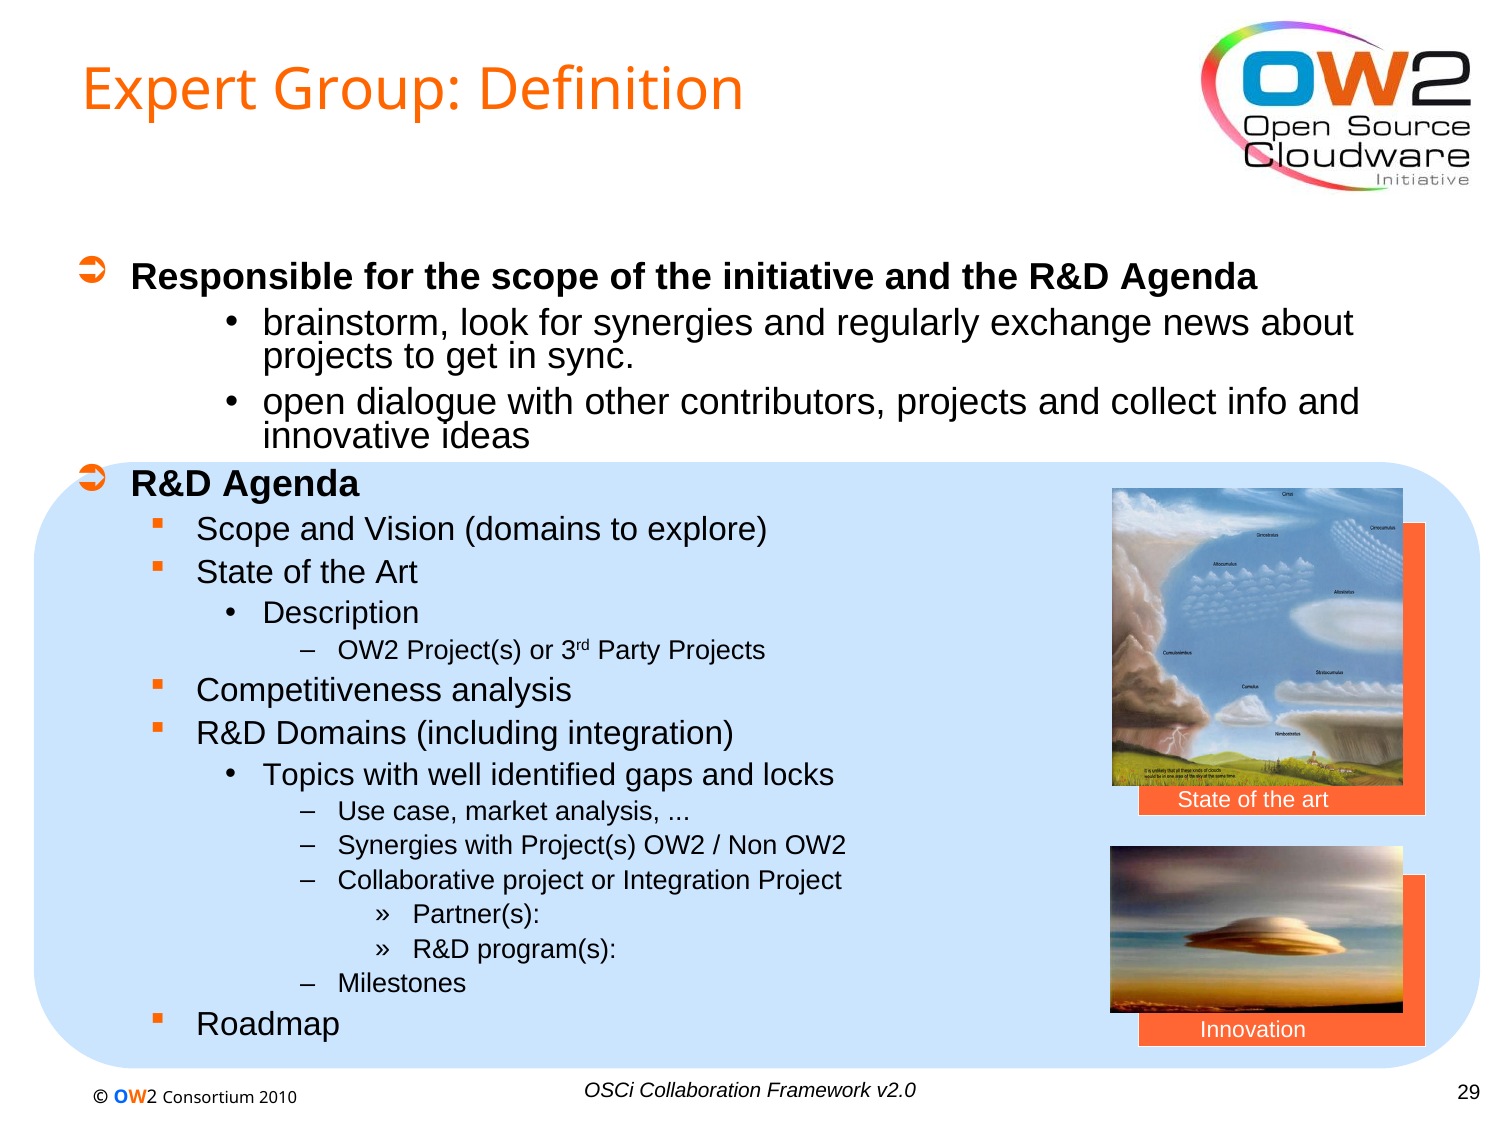

# Expert Group: Definition
Responsible for the scope of the initiative and the R&D Agenda
brainstorm, look for synergies and regularly exchange news about projects to get in sync.
open dialogue with other contributors, projects and collect info and innovative ideas
R&D Agenda
Scope and Vision (domains to explore)
State of the Art
Description
OW2 Project(s) or 3rd Party Projects
Competitiveness analysis
R&D Domains (including integration)
Topics with well identified gaps and locks
Use case, market analysis, ...
Synergies with Project(s) OW2 / Non OW2
Collaborative project or Integration Project
Partner(s):
R&D program(s):
Milestones
Roadmap
State of the art
Innovation